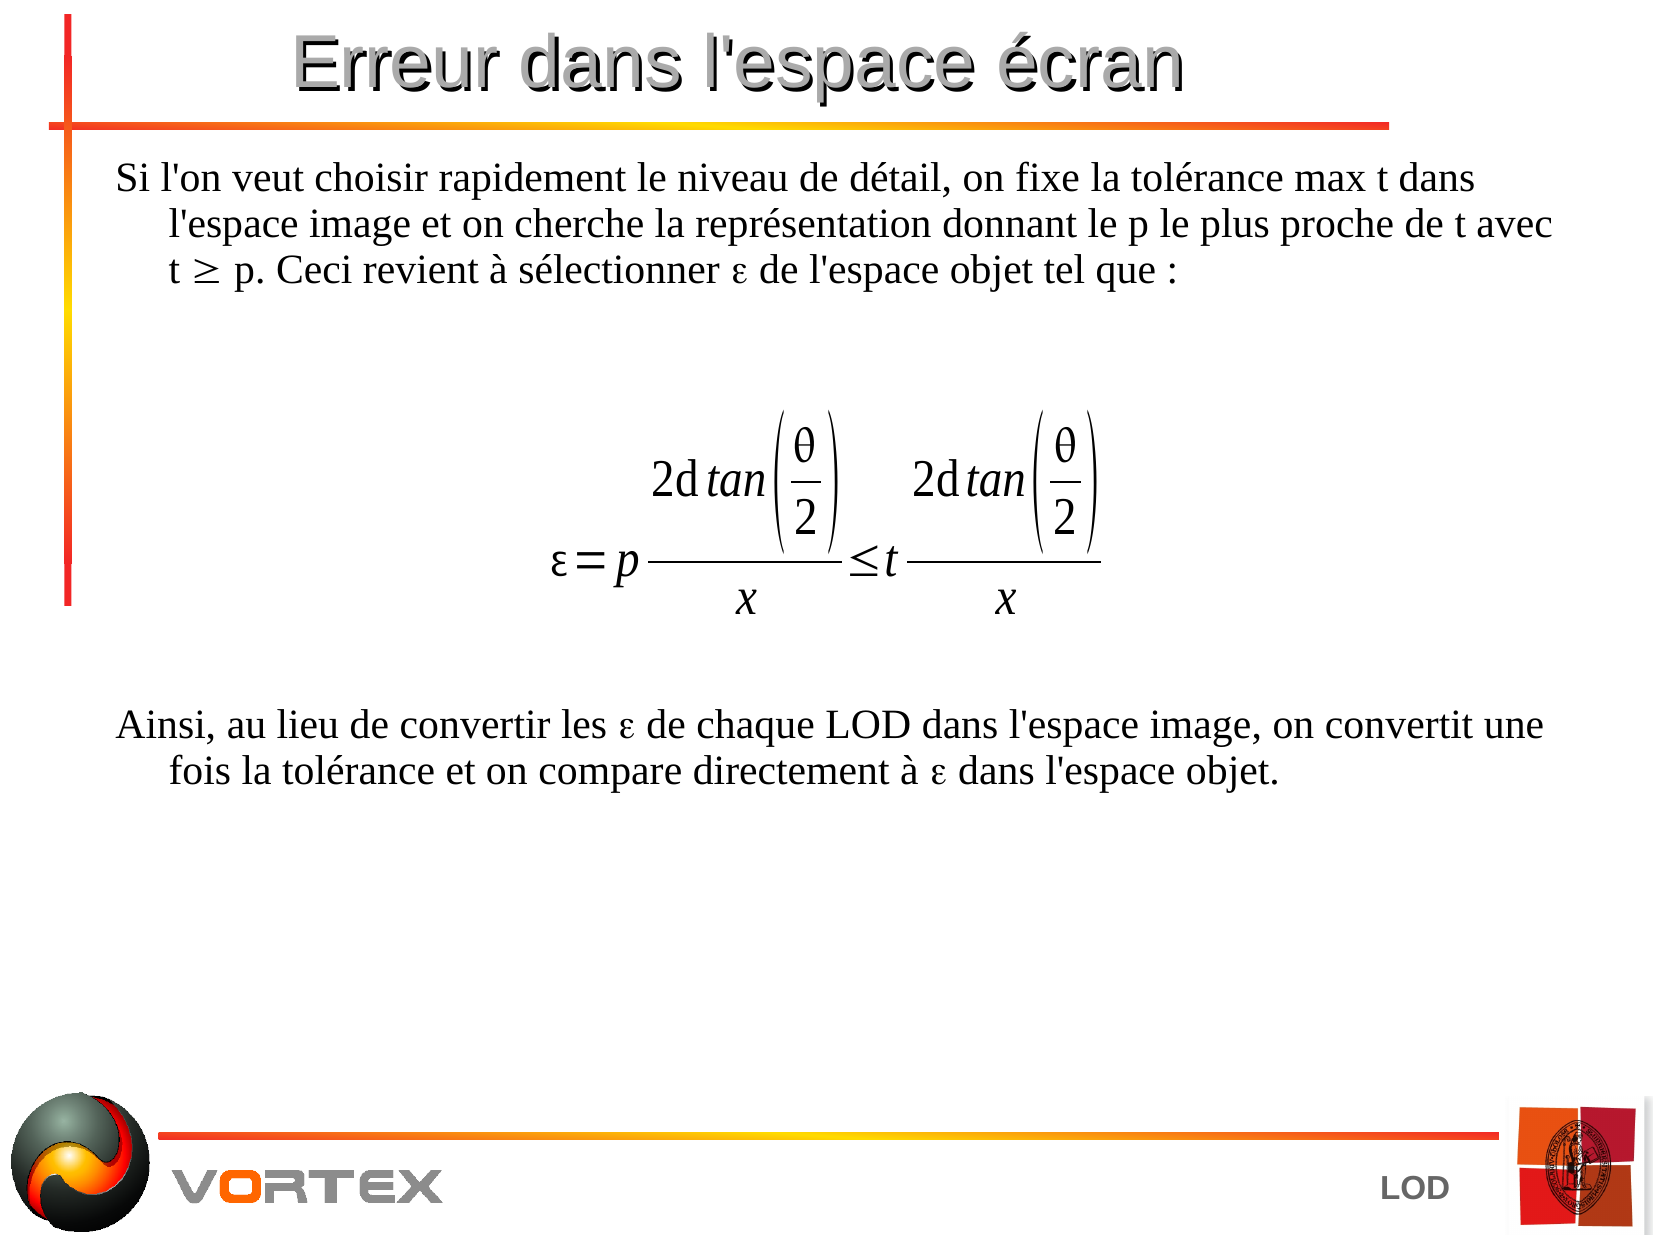

# Erreur dans l'espace écran
Si l'on veut choisir rapidement le niveau de détail, on fixe la tolérance max t dans l'espace image et on cherche la représentation donnant le p le plus proche de t avec t  p. Ceci revient à sélectionner  de l'espace objet tel que :
Ainsi, au lieu de convertir les  de chaque LOD dans l'espace image, on convertit une fois la tolérance et on compare directement à  dans l'espace objet.